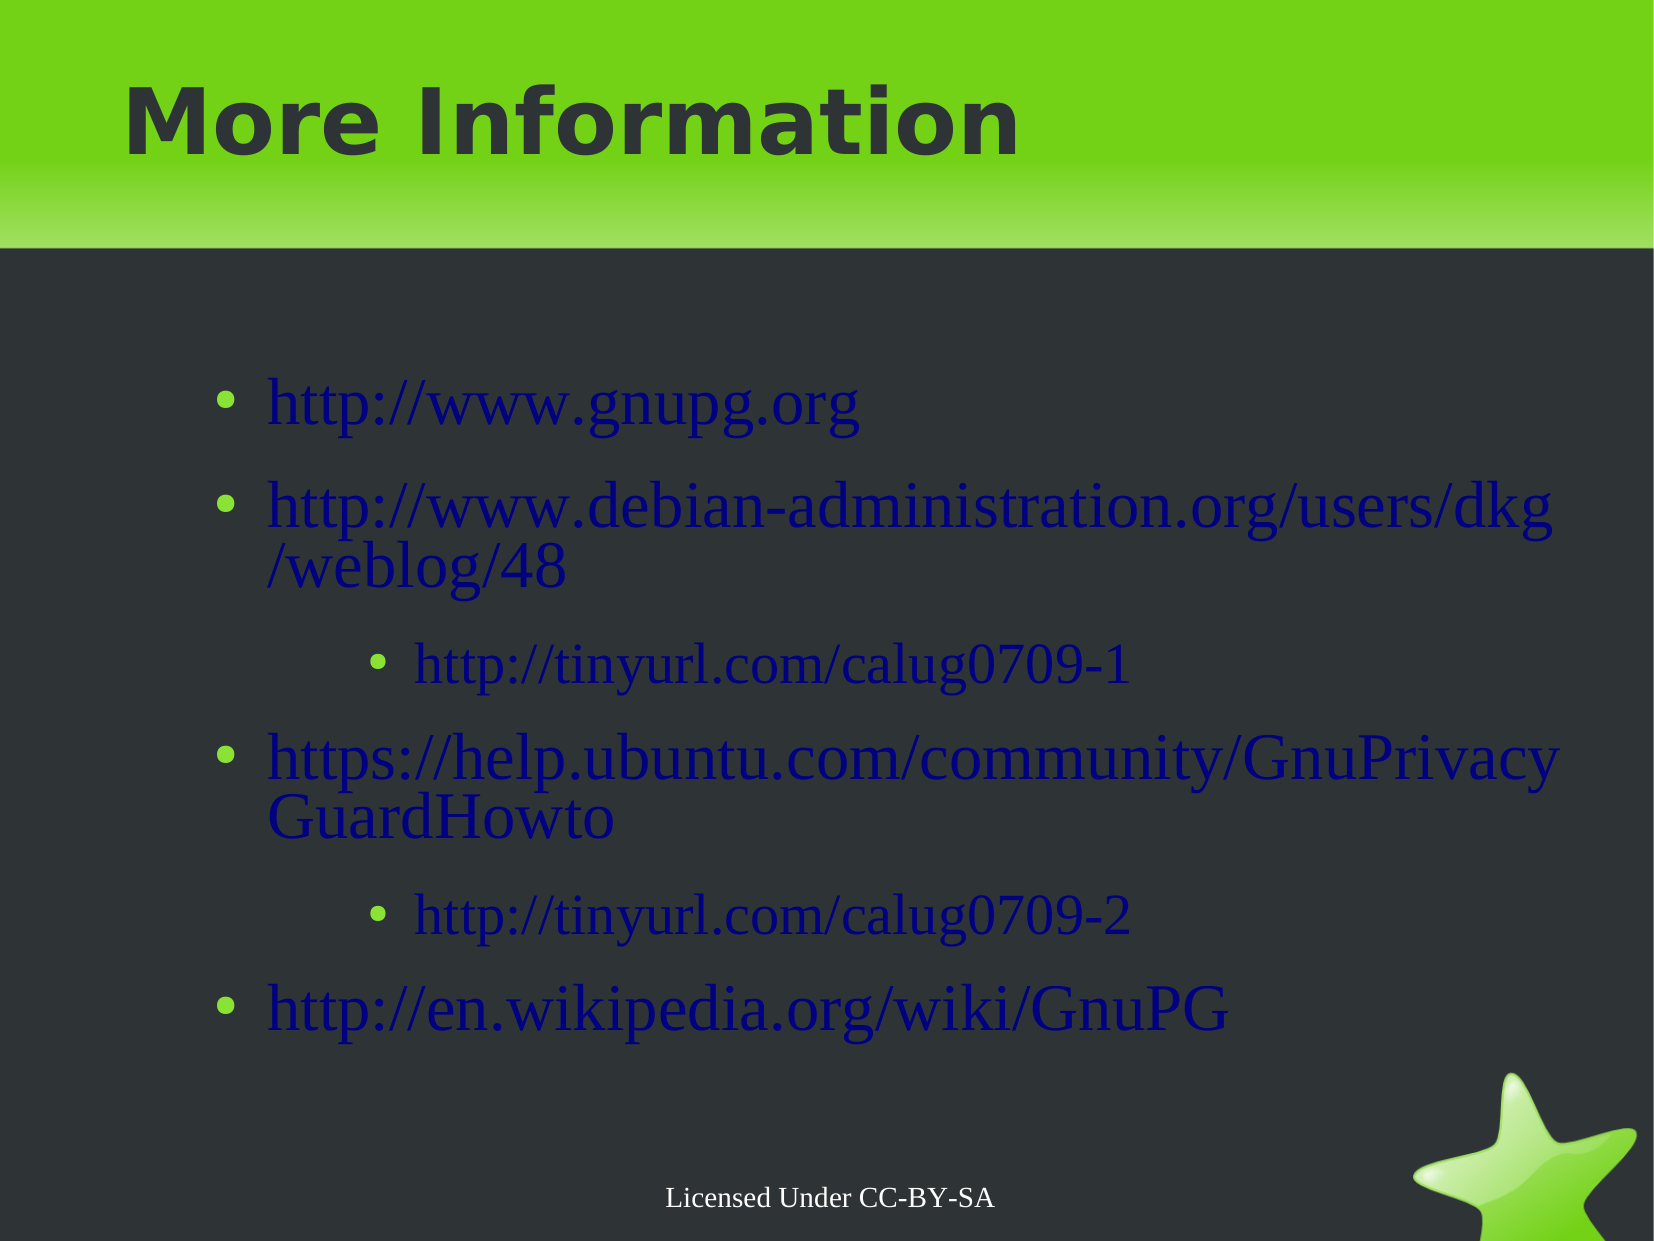

# More Information
http://www.gnupg.org
http://www.debian-administration.org/users/dkg/weblog/48
http://tinyurl.com/calug0709-1
https://help.ubuntu.com/community/GnuPrivacyGuardHowto
http://tinyurl.com/calug0709-2
http://en.wikipedia.org/wiki/GnuPG
Licensed Under CC-BY-SA